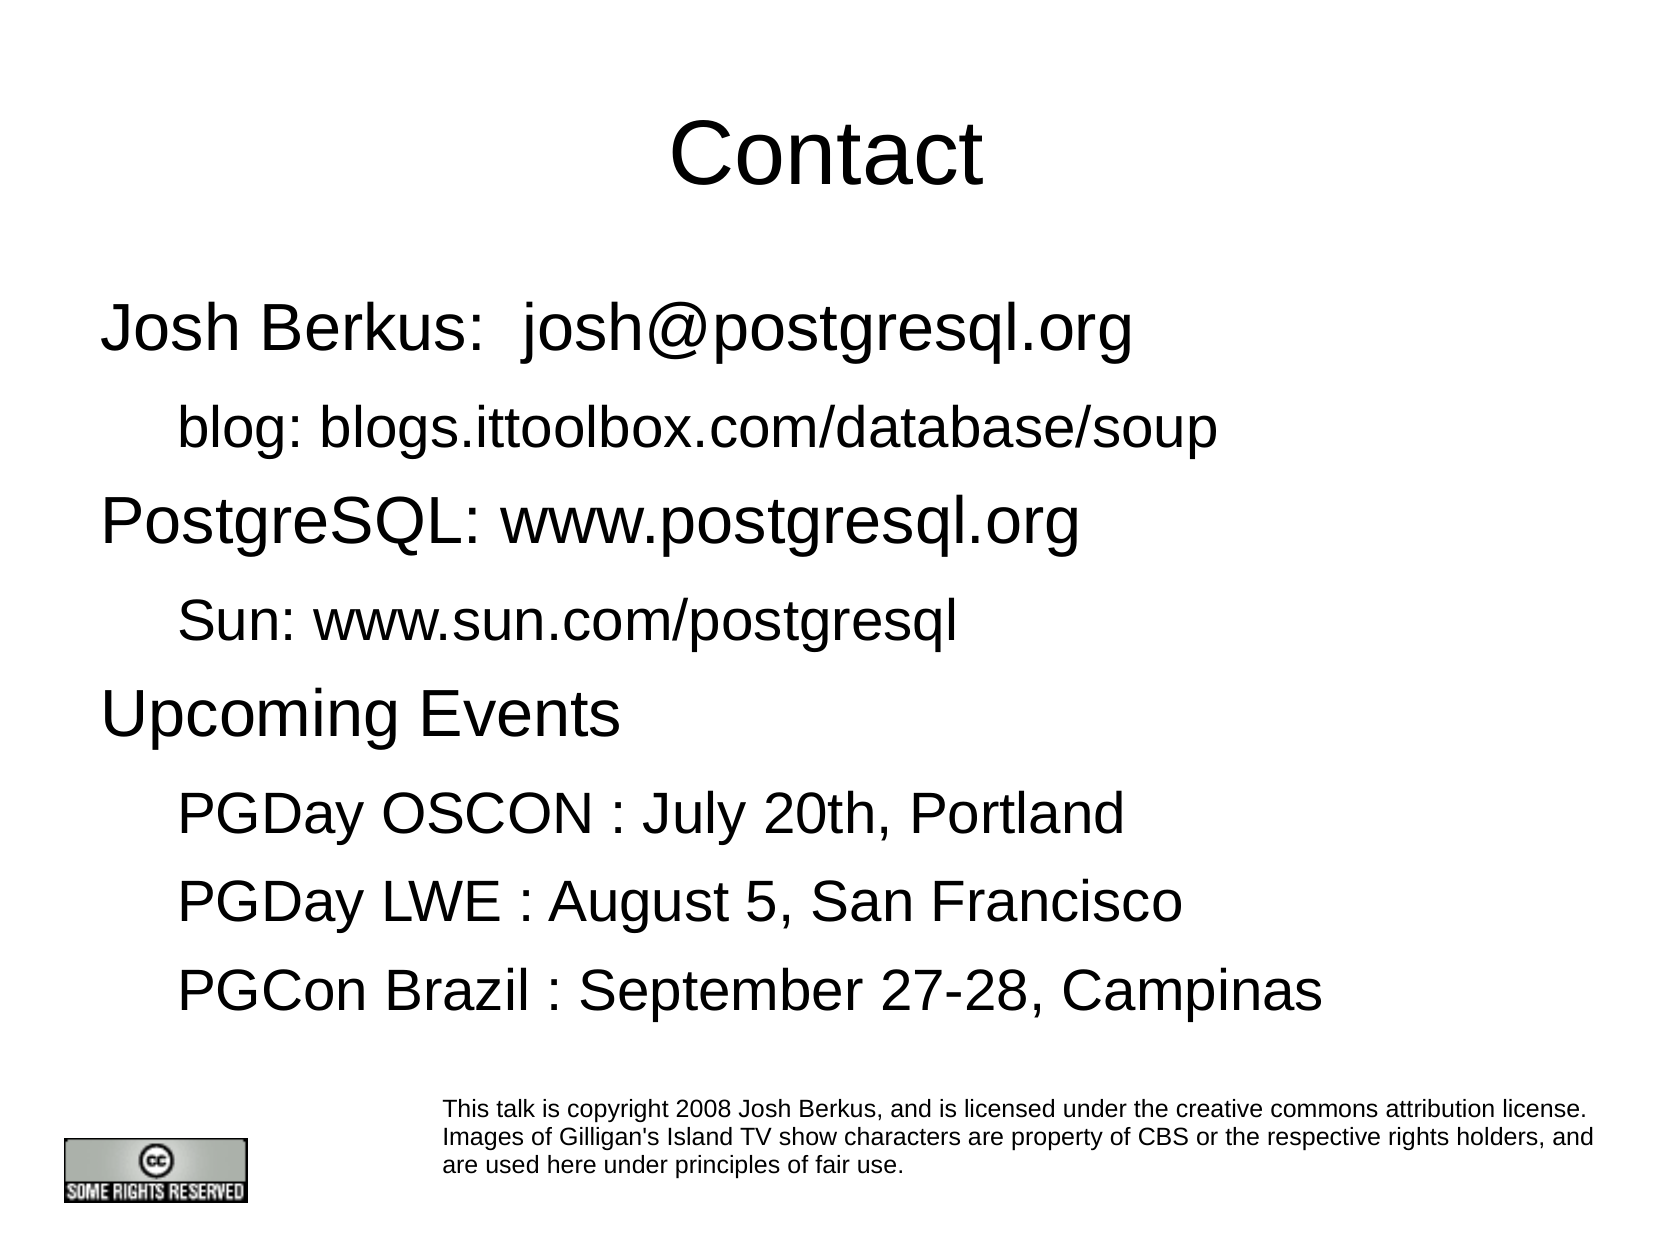

# Contact
Josh Berkus: josh@postgresql.org
blog: blogs.ittoolbox.com/database/soup
PostgreSQL: www.postgresql.org
Sun: www.sun.com/postgresql
Upcoming Events
PGDay OSCON : July 20th, Portland
PGDay LWE : August 5, San Francisco
PGCon Brazil : September 27-28, Campinas
This talk is copyright 2008 Josh Berkus, and is licensed under the creative commons attribution license.
Images of Gilligan's Island TV show characters are property of CBS or the respective rights holders, and
are used here under principles of fair use.